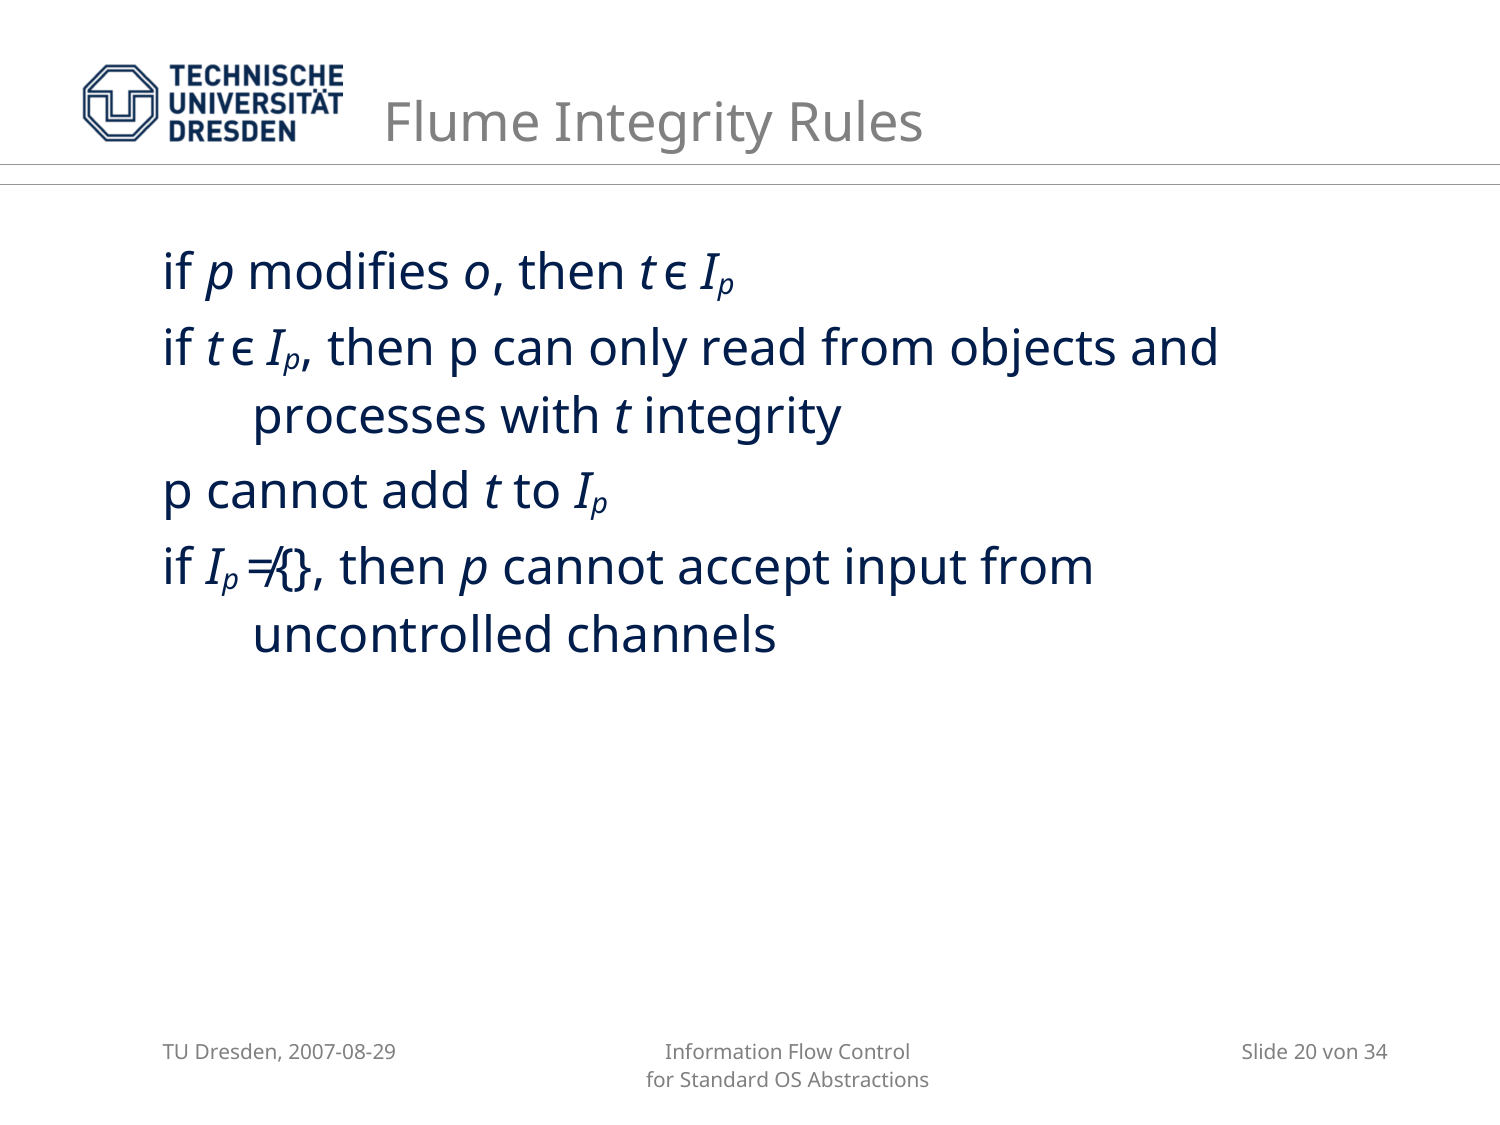

# Flume Integrity Rules
if p modifies o, then t є Ip
if t є Ip, then p can only read from objects and processes with t integrity
p cannot add t to Ip
if Ip ≠{}, then p cannot accept input from uncontrolled channels
Presentation Title
20